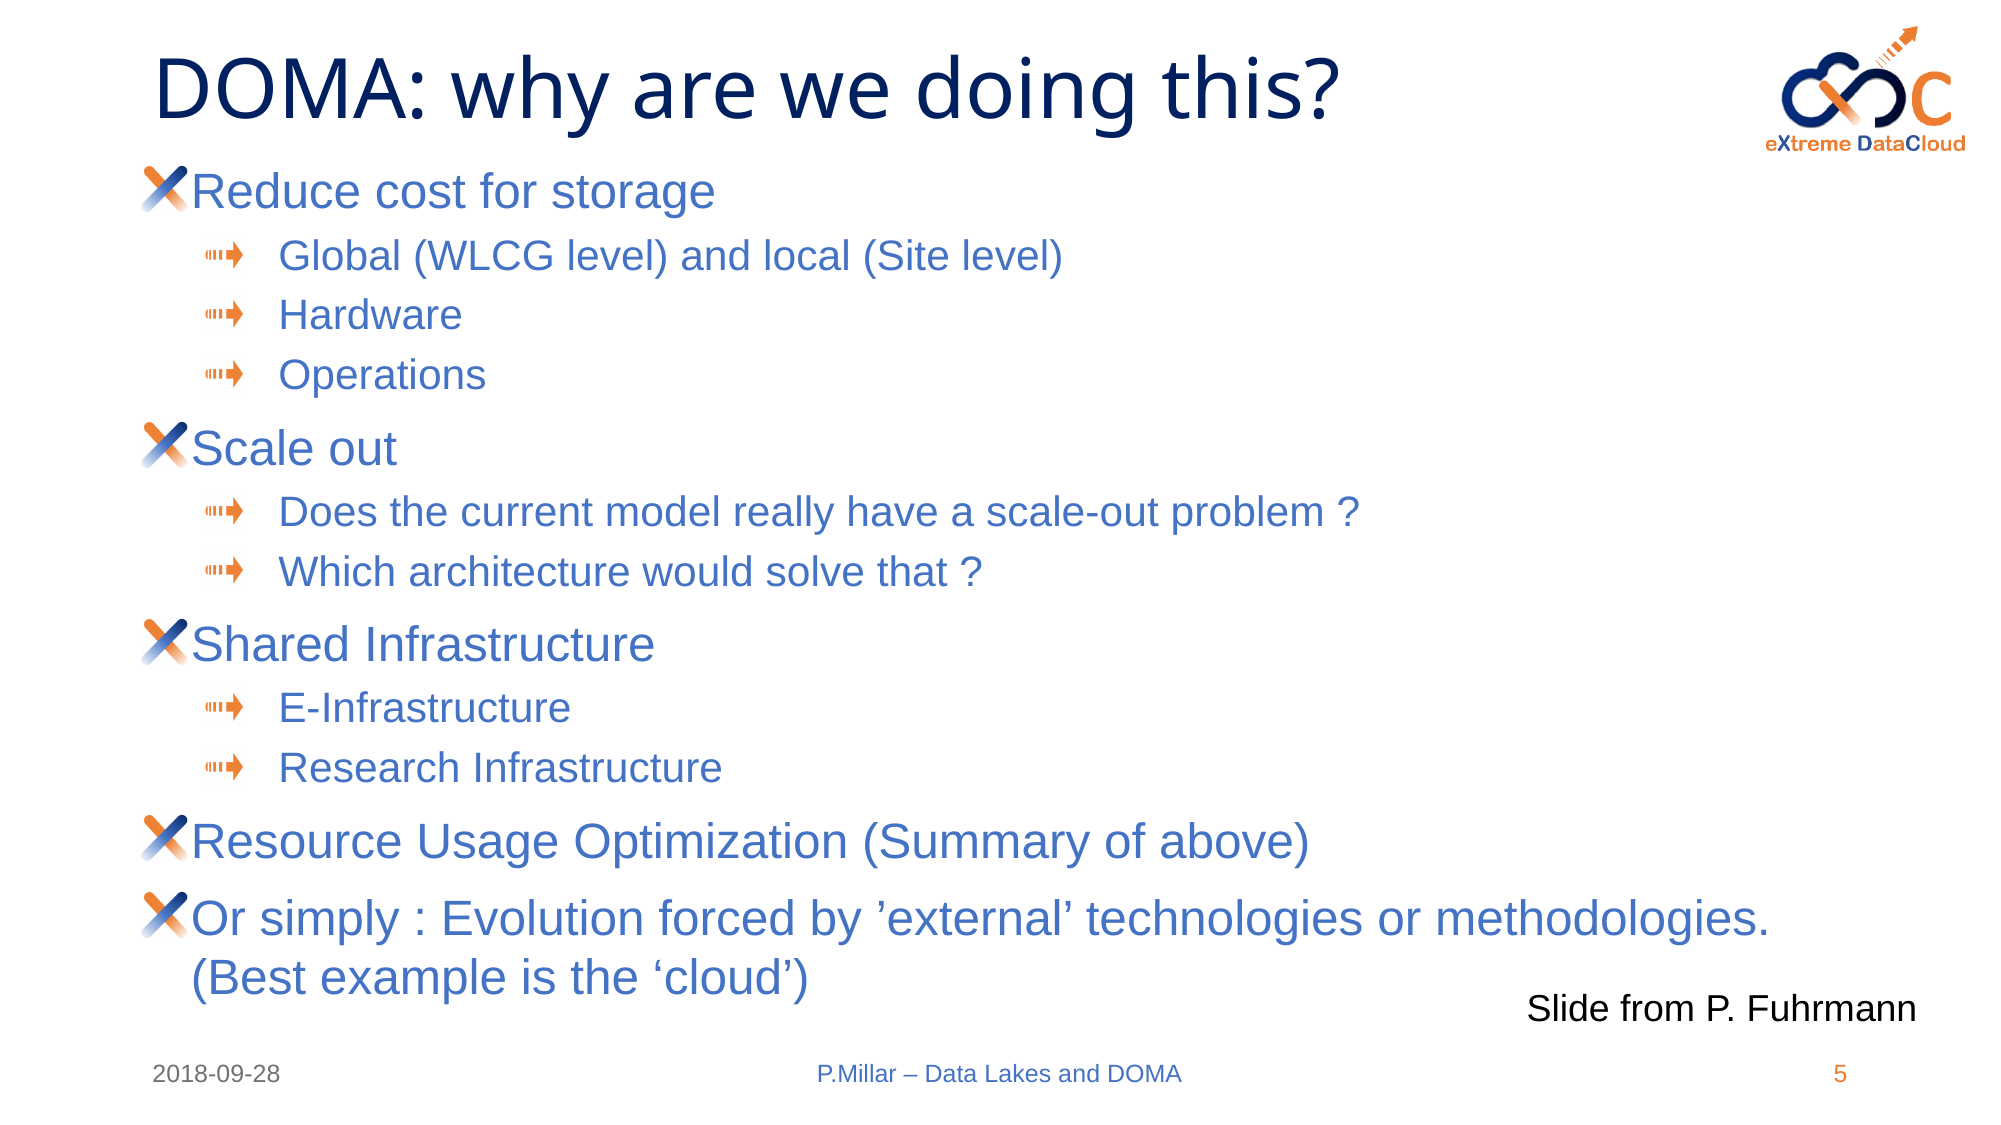

# DOMA: why are we doing this?
Reduce cost for storage
Global (WLCG level) and local (Site level)
Hardware
Operations
Scale out
Does the current model really have a scale-out problem ?
Which architecture would solve that ?
Shared Infrastructure
E-Infrastructure
Research Infrastructure
Resource Usage Optimization (Summary of above)
Or simply : Evolution forced by ’external’ technologies or methodologies. (Best example is the ‘cloud’)
Slide from P. Fuhrmann
2018-09-28
P.Millar – Data Lakes and DOMA